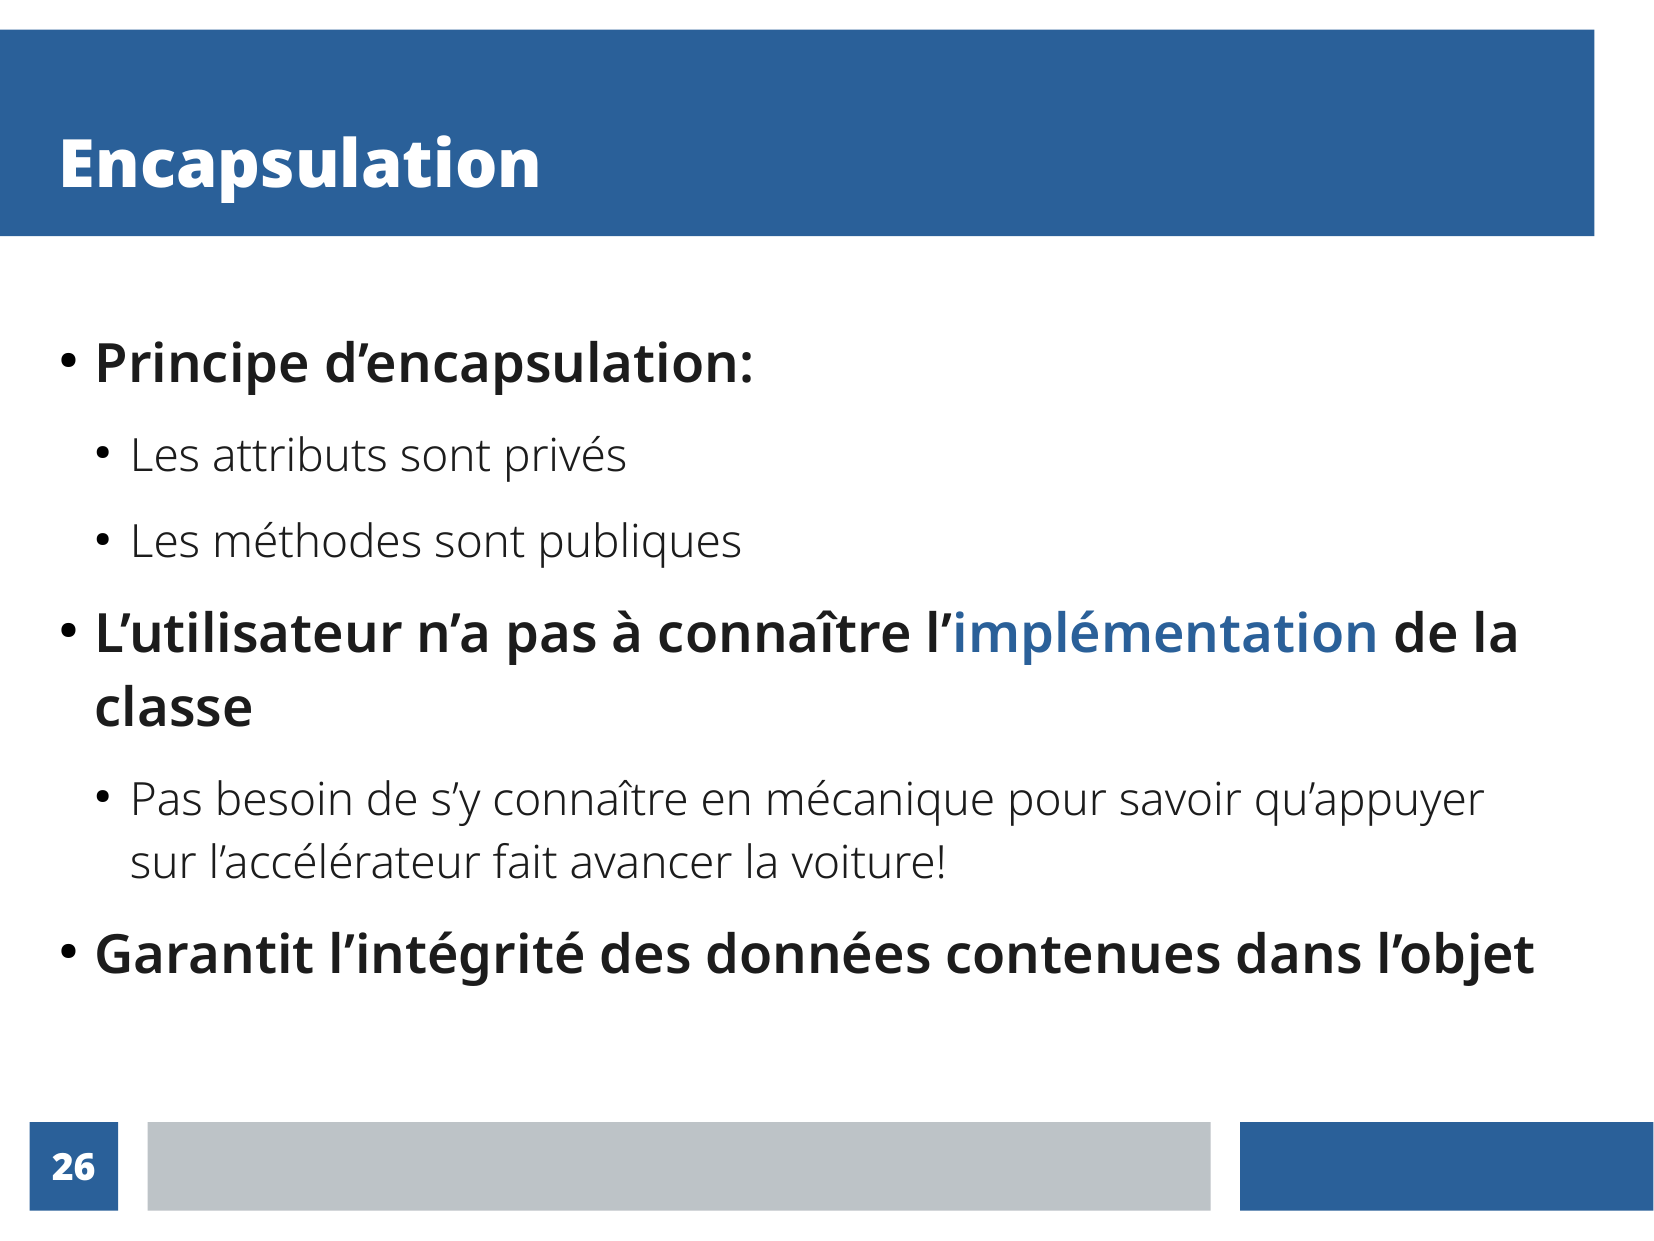

# Encapsulation
Principe d’encapsulation:
Les attributs sont privés
Les méthodes sont publiques
L’utilisateur n’a pas à connaître l’implémentation de la classe
Pas besoin de s’y connaître en mécanique pour savoir qu’appuyer sur l’accélérateur fait avancer la voiture!
Garantit l’intégrité des données contenues dans l’objet
26